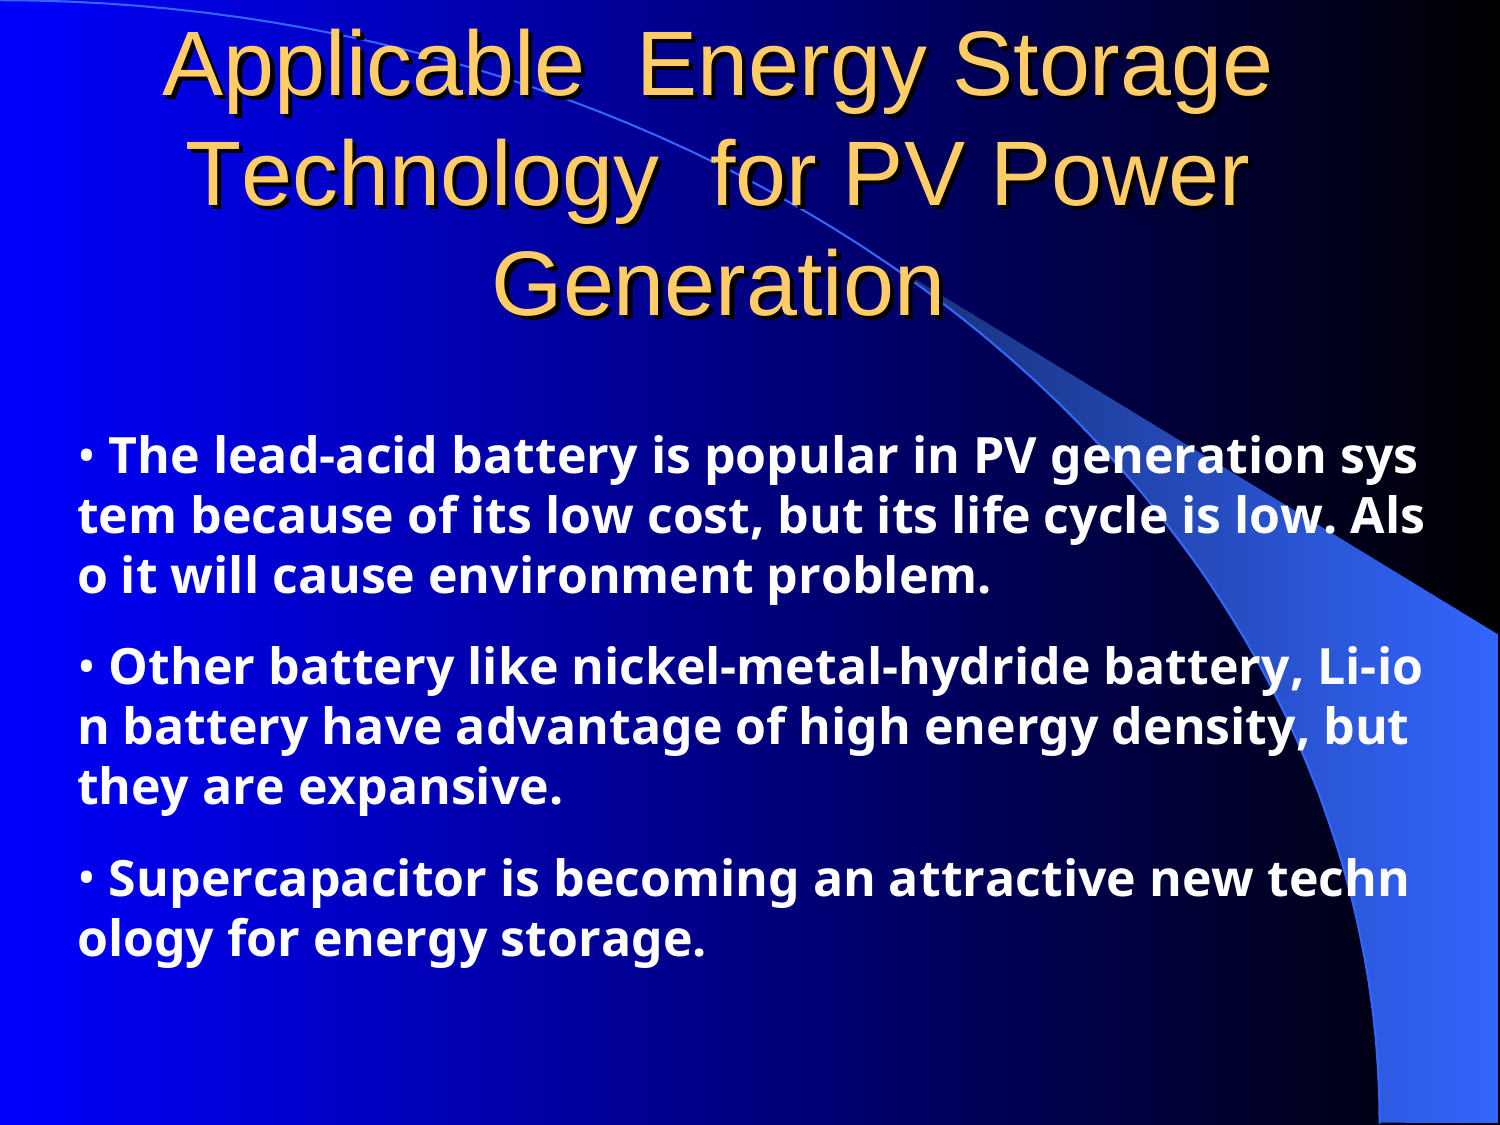

# Applicable Energy Storage Technology for PV Power Generation
 The lead-acid battery is popular in PV generation system because of its low cost, but its life cycle is low. Also it will cause environment problem.
 Other battery like nickel-metal-hydride battery, Li-ion battery have advantage of high energy density, but they are expansive.
 Supercapacitor is becoming an attractive new technology for energy storage.